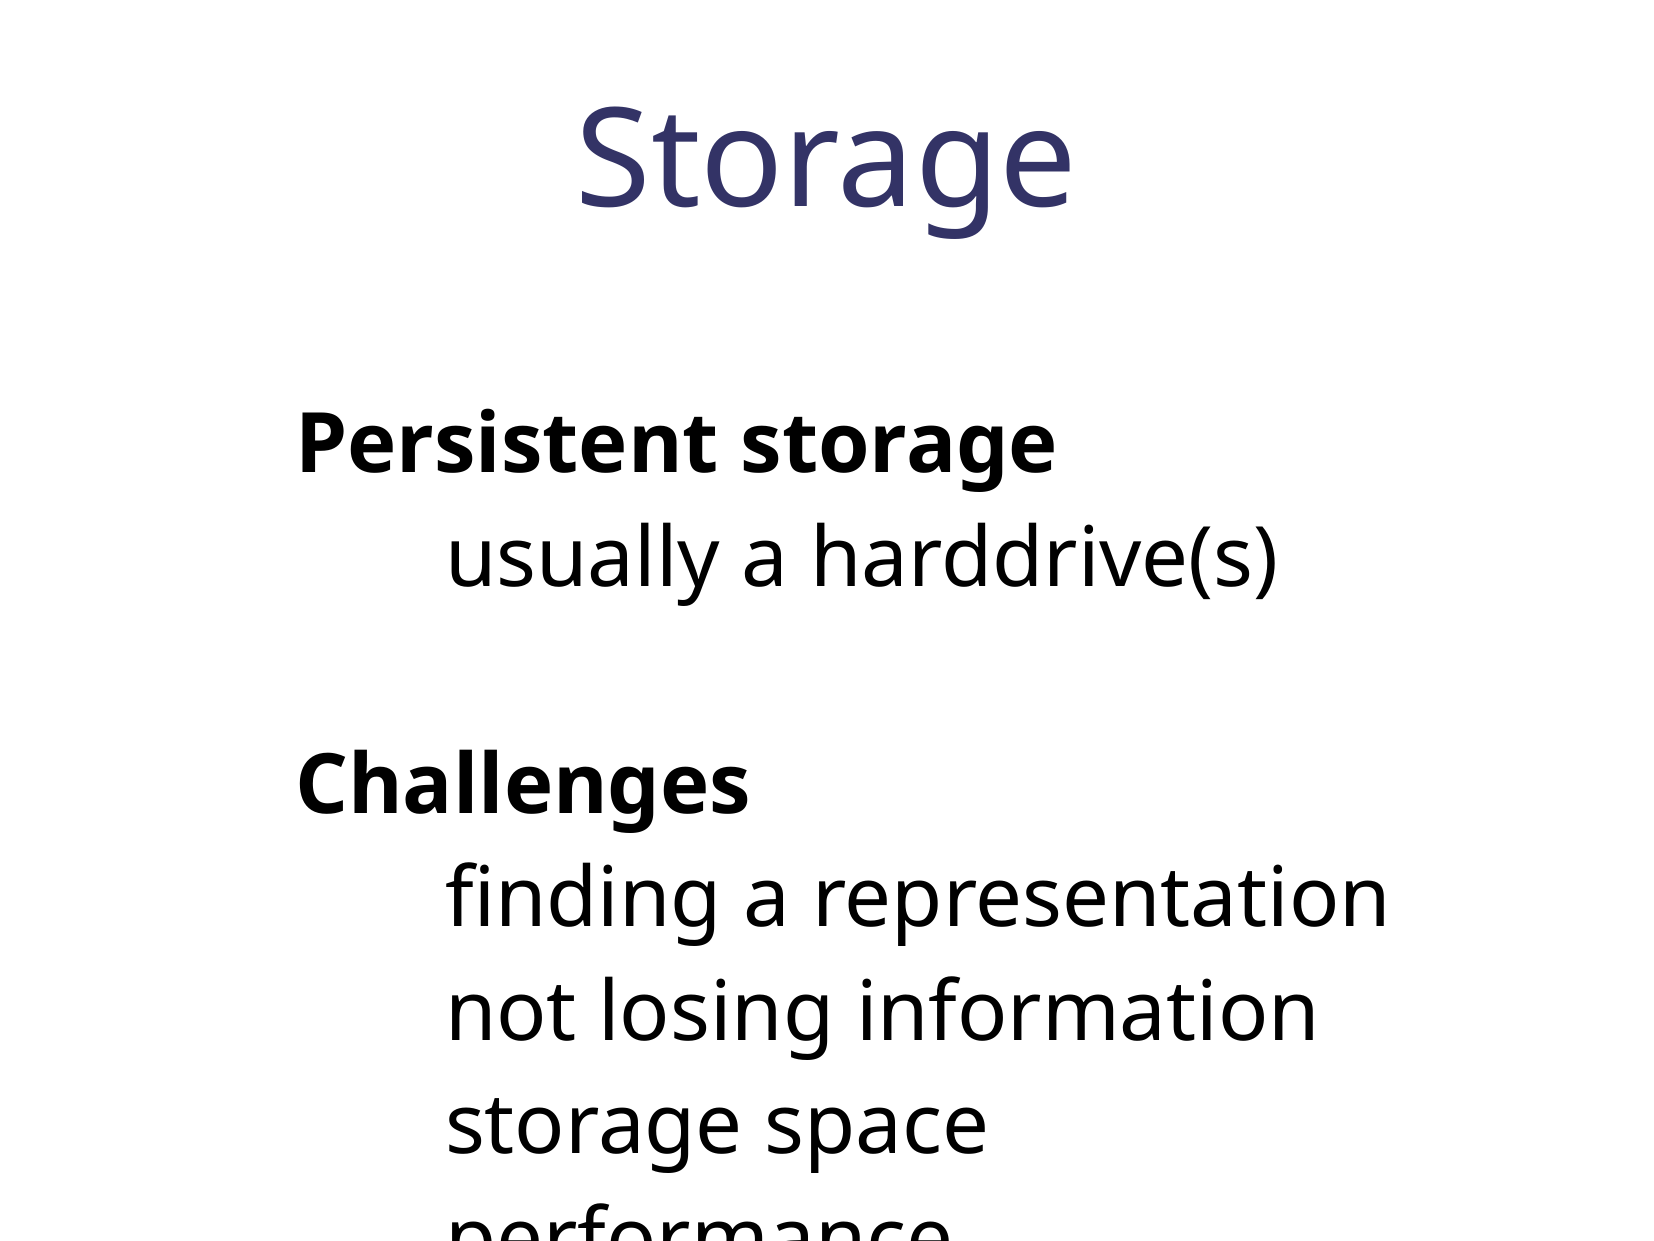

# Storage
Persistent storage
		usually a harddrive(s)
Challenges
		finding a representation
		not losing information
		storage space
		performance